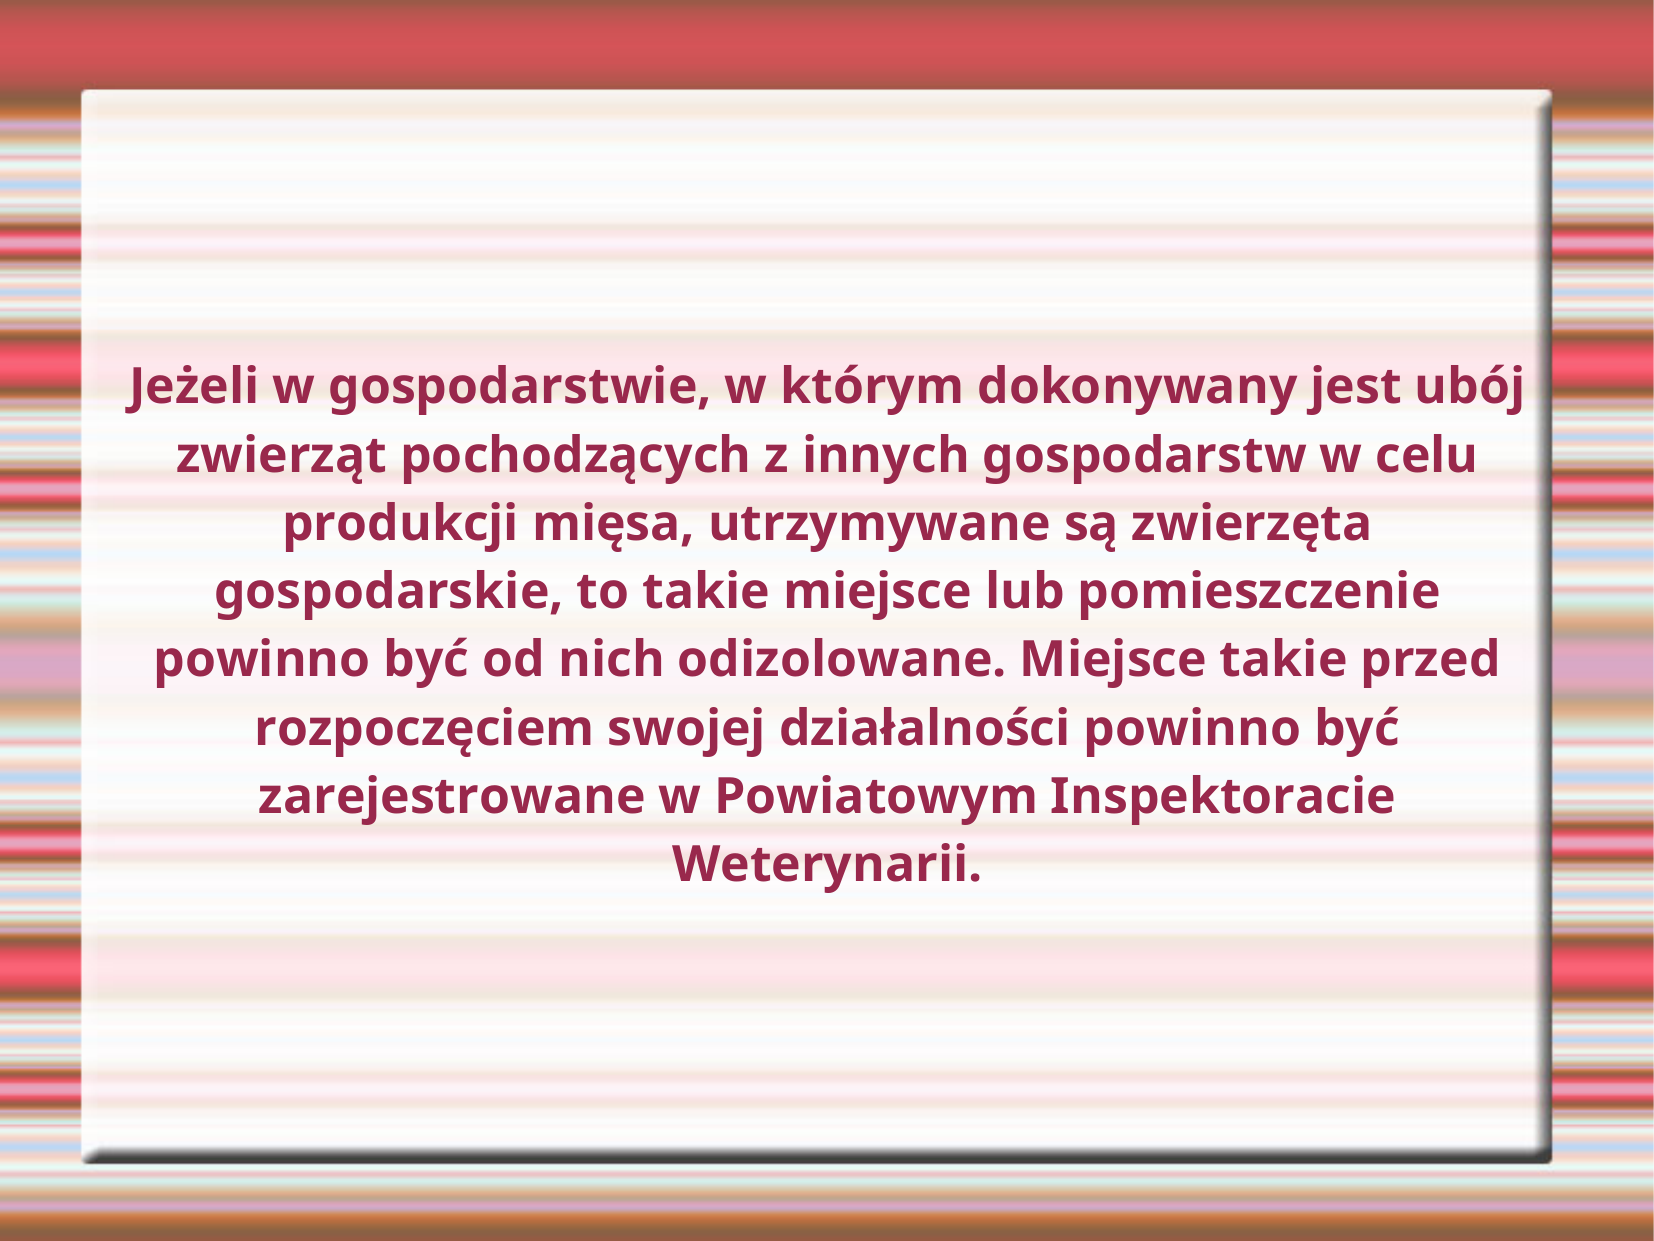

# Jeżeli w gospodarstwie, w którym dokonywany jest ubój zwierząt pochodzących z innych gospodarstw w celu produkcji mięsa, utrzymywane są zwierzęta gospodarskie, to takie miejsce lub pomieszczenie powinno być od nich odizolowane. Miejsce takie przed rozpoczęciem swojej działalności powinno być zarejestrowane w Powiatowym Inspektoracie Weterynarii.